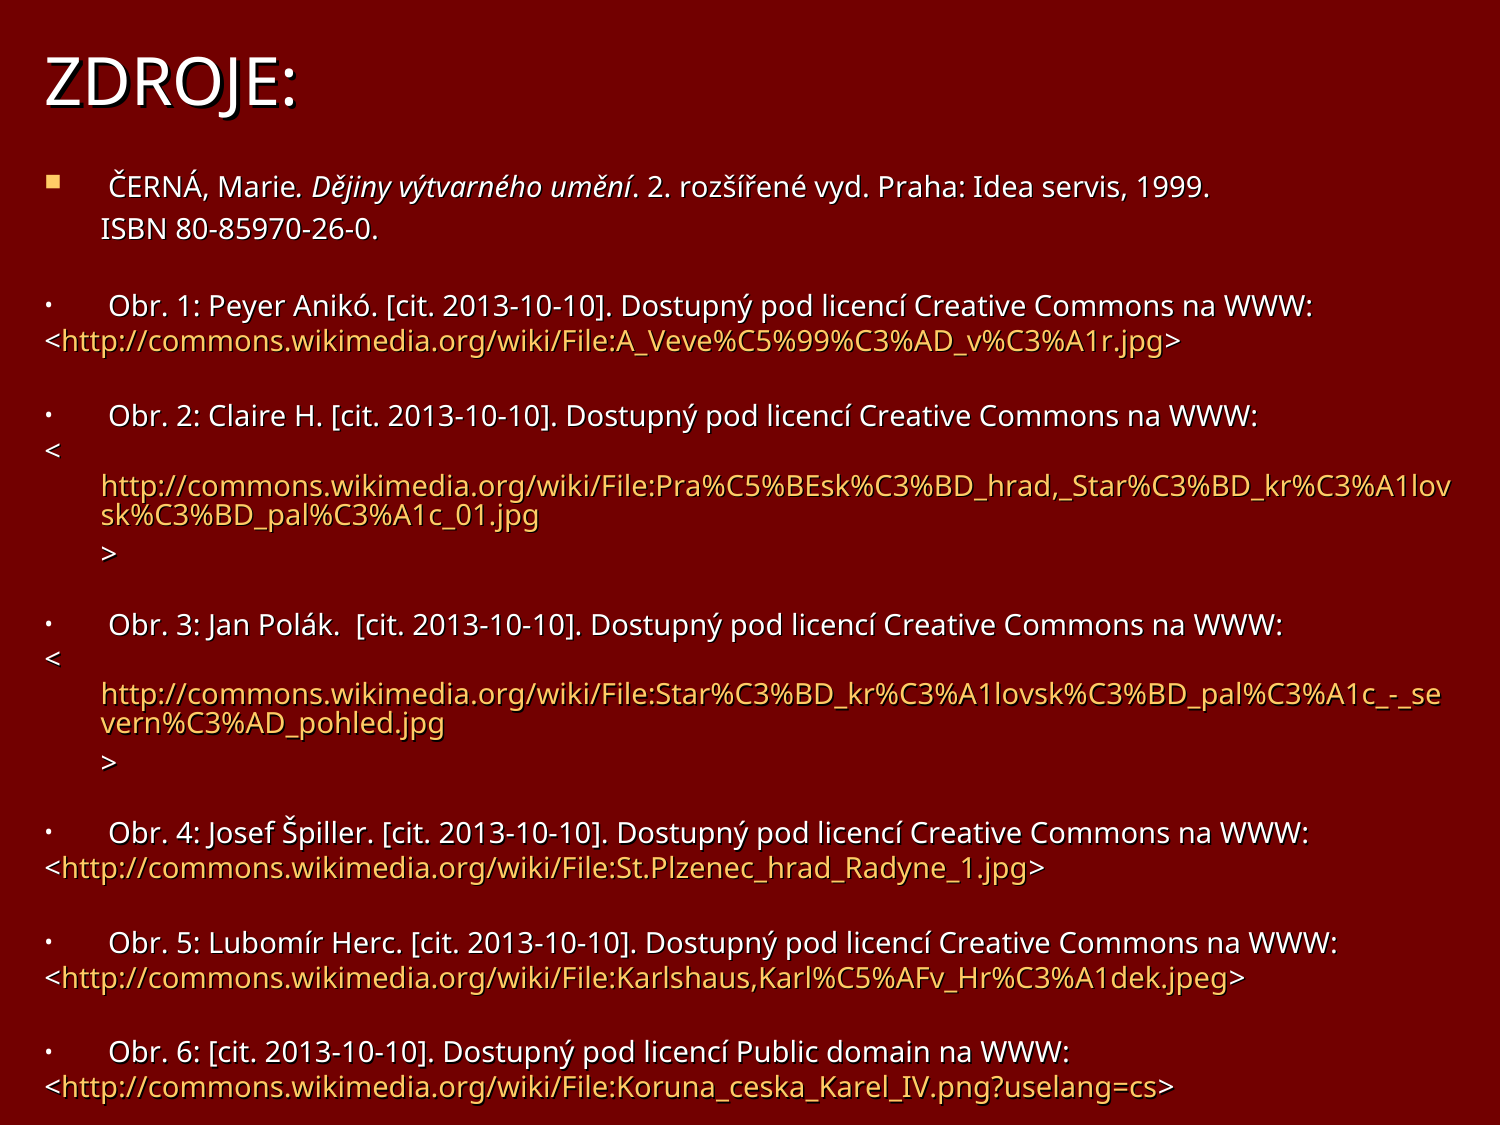

# ZDROJE:
 ČERNÁ, Marie. Dějiny výtvarného umění. 2. rozšířené vyd. Praha: Idea servis, 1999.
	ISBN 80-85970-26-0.
 Obr. 1: Peyer Anikó. [cit. 2013-10-10]. Dostupný pod licencí Creative Commons na WWW:
<http://commons.wikimedia.org/wiki/File:A_Veve%C5%99%C3%AD_v%C3%A1r.jpg>
 Obr. 2: Claire H. [cit. 2013-10-10]. Dostupný pod licencí Creative Commons na WWW:
<http://commons.wikimedia.org/wiki/File:Pra%C5%BEsk%C3%BD_hrad,_Star%C3%BD_kr%C3%A1lovsk%C3%BD_pal%C3%A1c_01.jpg>
 Obr. 3: Jan Polák. [cit. 2013-10-10]. Dostupný pod licencí Creative Commons na WWW:
<http://commons.wikimedia.org/wiki/File:Star%C3%BD_kr%C3%A1lovsk%C3%BD_pal%C3%A1c_-_severn%C3%AD_pohled.jpg>
 Obr. 4: Josef Špiller. [cit. 2013-10-10]. Dostupný pod licencí Creative Commons na WWW:
<http://commons.wikimedia.org/wiki/File:St.Plzenec_hrad_Radyne_1.jpg>
 Obr. 5: Lubomír Herc. [cit. 2013-10-10]. Dostupný pod licencí Creative Commons na WWW:
<http://commons.wikimedia.org/wiki/File:Karlshaus,Karl%C5%AFv_Hr%C3%A1dek.jpeg>
 Obr. 6: [cit. 2013-10-10]. Dostupný pod licencí Public domain na WWW:
<http://commons.wikimedia.org/wiki/File:Koruna_ceska_Karel_IV.png?uselang=cs>
 Obr. 7: Ben Skála. [cit. 2013-10-10]. Dostupný pod licencí Creative Commons na WWW:
<http://commons.wikimedia.org/wiki/File:Church-%C5%A0t%C4%9Bp%C3%A1n-Prague3.jpg>